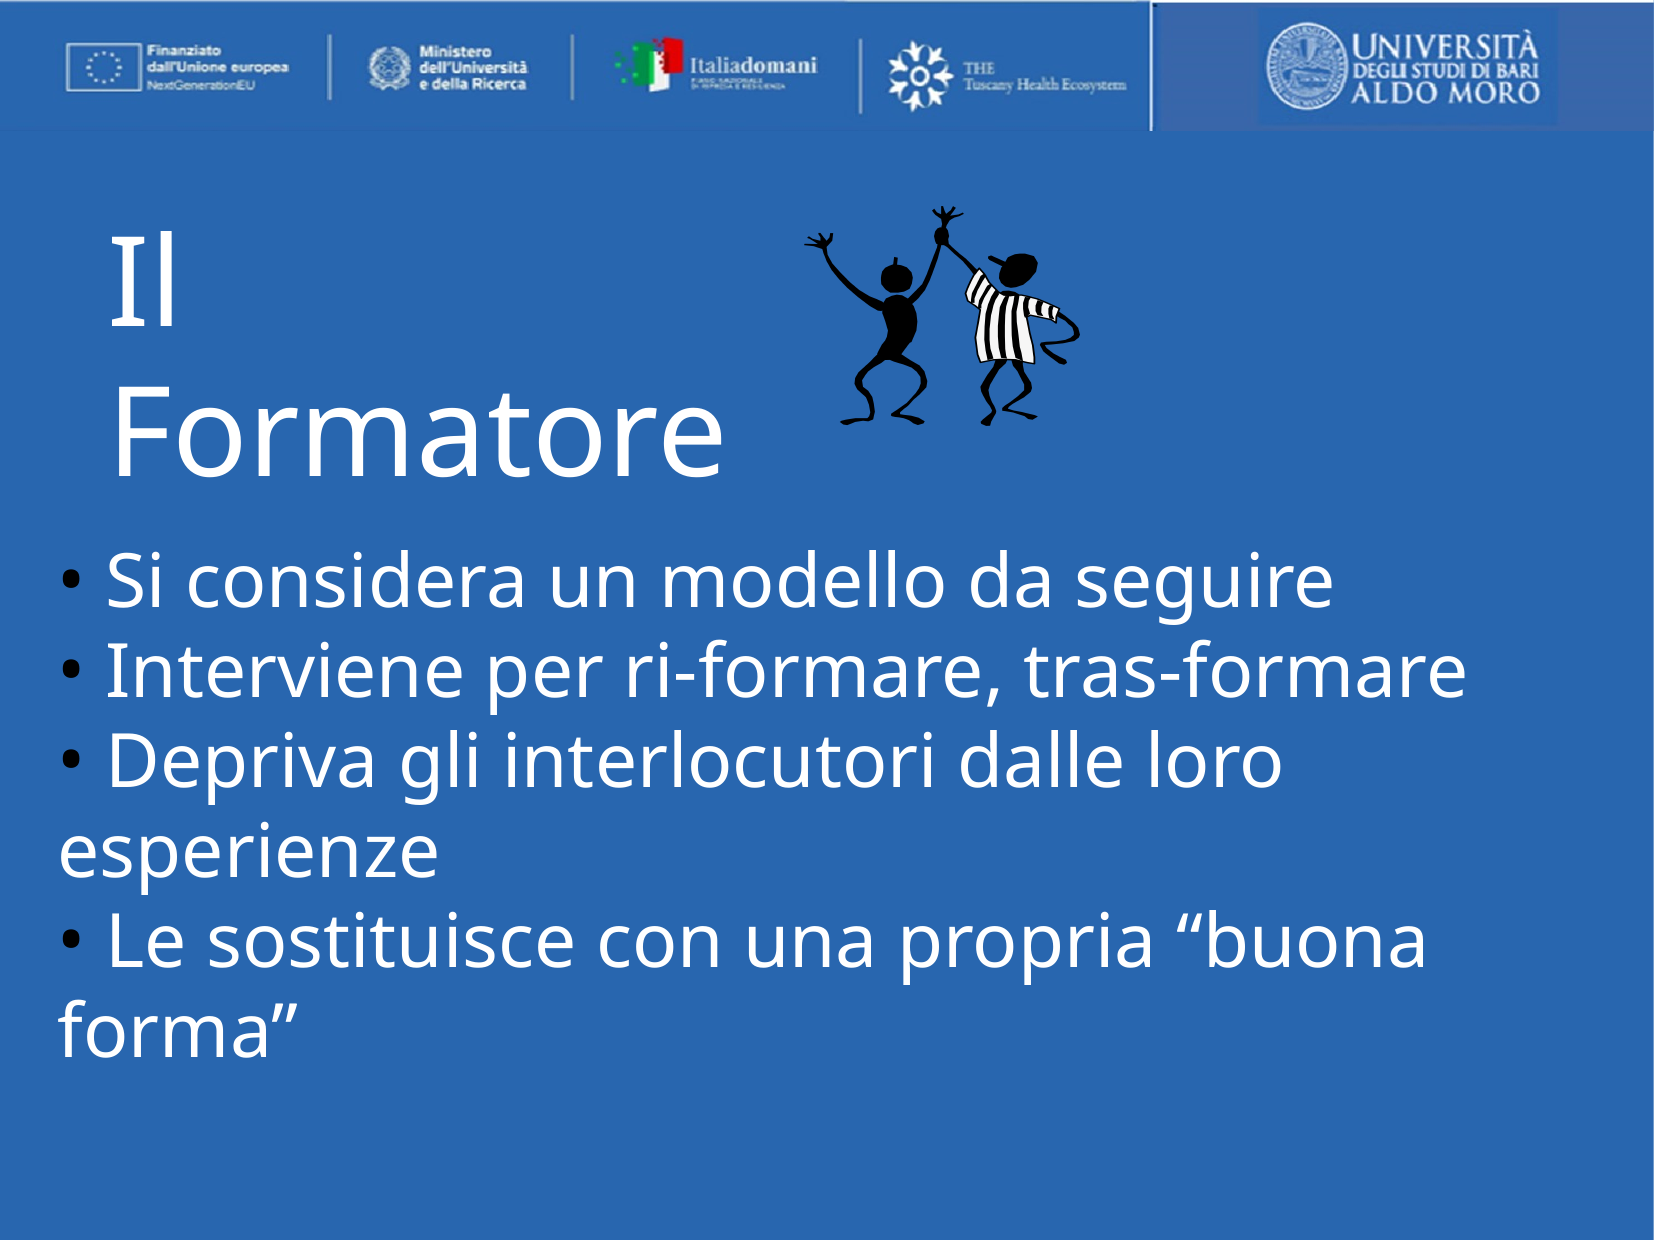

Il Formatore
 Si considera un modello da seguire
 Interviene per ri-formare, tras-formare
 Depriva gli interlocutori dalle loro esperienze
 Le sostituisce con una propria “buona forma”